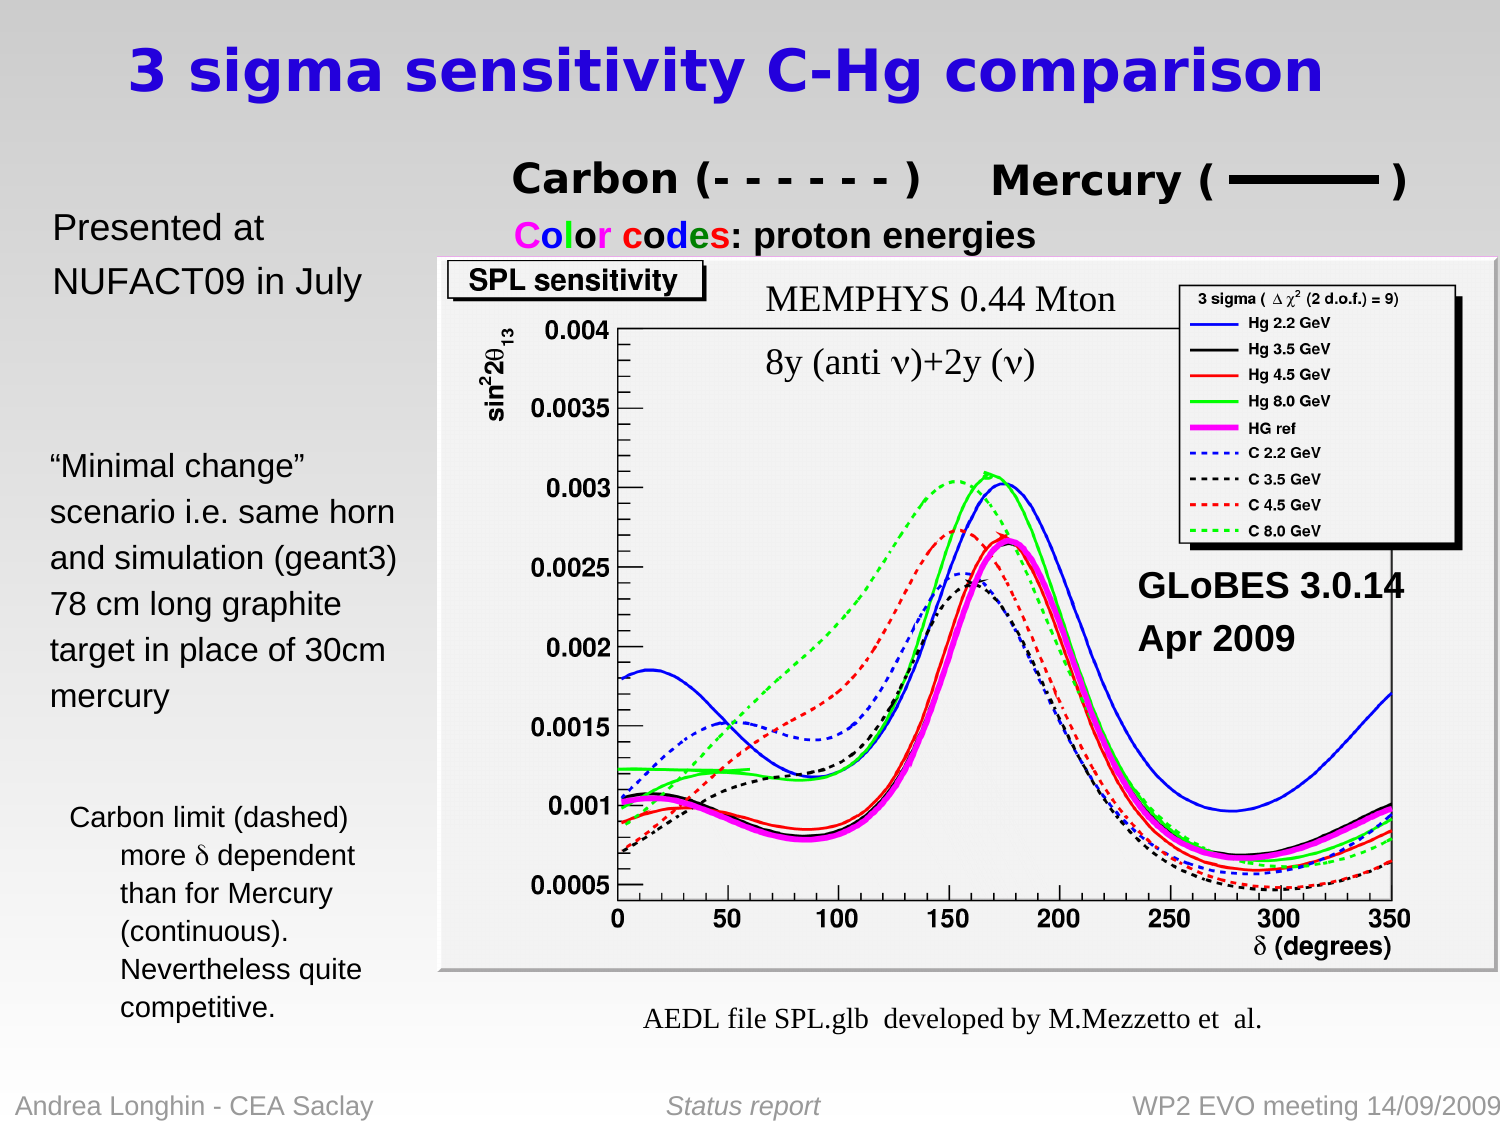

3 sigma sensitivity C-Hg comparison
Carbon (- - - - - - )
Mercury ( )
Presented at NUFACT09 in July
Color codes: proton energies
MEMPHYS 0.44 Mton
8y (anti n)+2y (n)
“Minimal change” scenario i.e. same horn and simulation (geant3) 78 cm long graphite target in place of 30cm mercury
GLoBES 3.0.14
Apr 2009
Carbon limit (dashed) more d dependent than for Mercury (continuous). Nevertheless quite competitive.
AEDL file SPL.glb developed by M.Mezzetto et al.